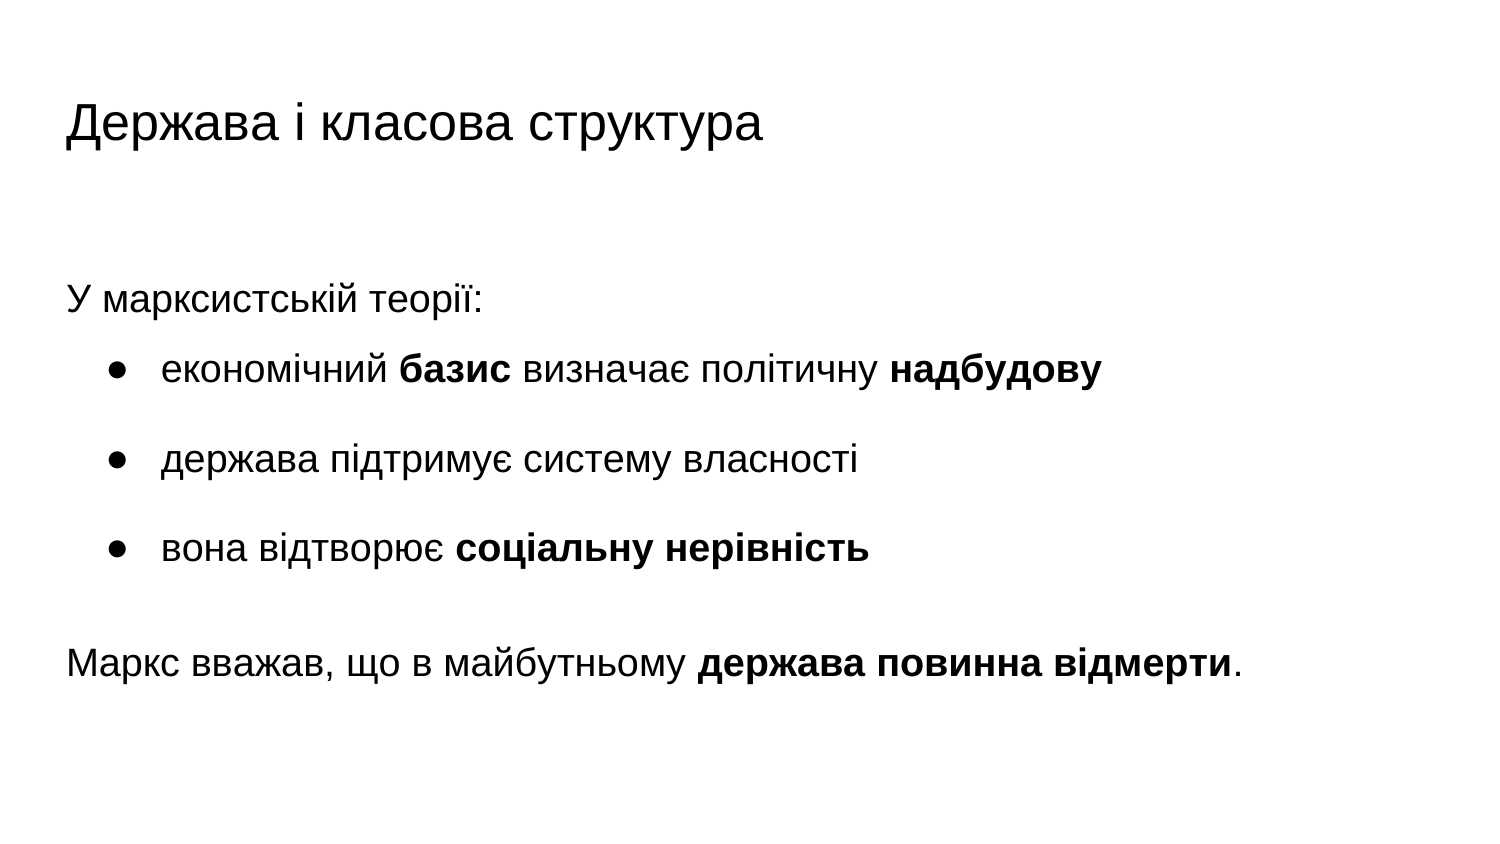

# Держава і класова структура
У марксистській теорії:
економічний базис визначає політичну надбудову
держава підтримує систему власності
вона відтворює соціальну нерівність
Маркс вважав, що в майбутньому держава повинна відмерти.